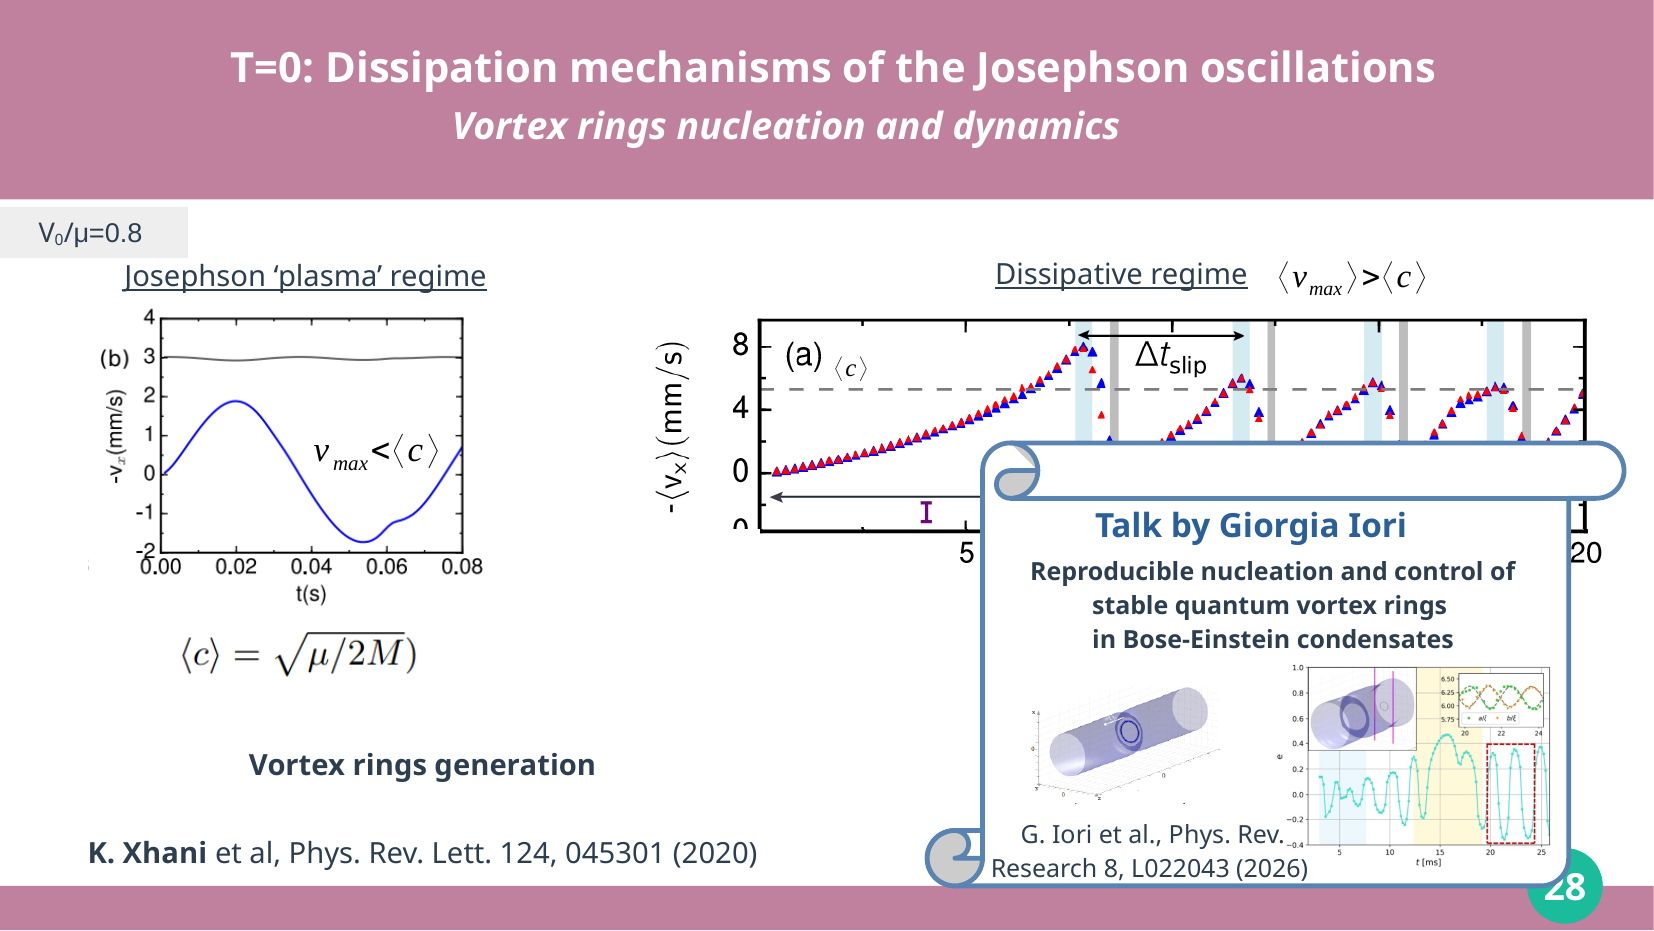

# T=0: Dissipation mechanisms of the Josephson oscillations Vortex rings nucleation and dynamics
V0/μ=0.8
Dissipative regime
Josephson ‘plasma’ regime
Talk by Giorgia Iori
Reproducible nucleation and control of stable quantum vortex rings
in Bose-Einstein condensates
Vortex rings generation
K. Xhani et al, Phys. Rev. Lett. 124, 045301 (2020)
G. Iori et al., Phys. Rev. Research 8, L022043 (2026)